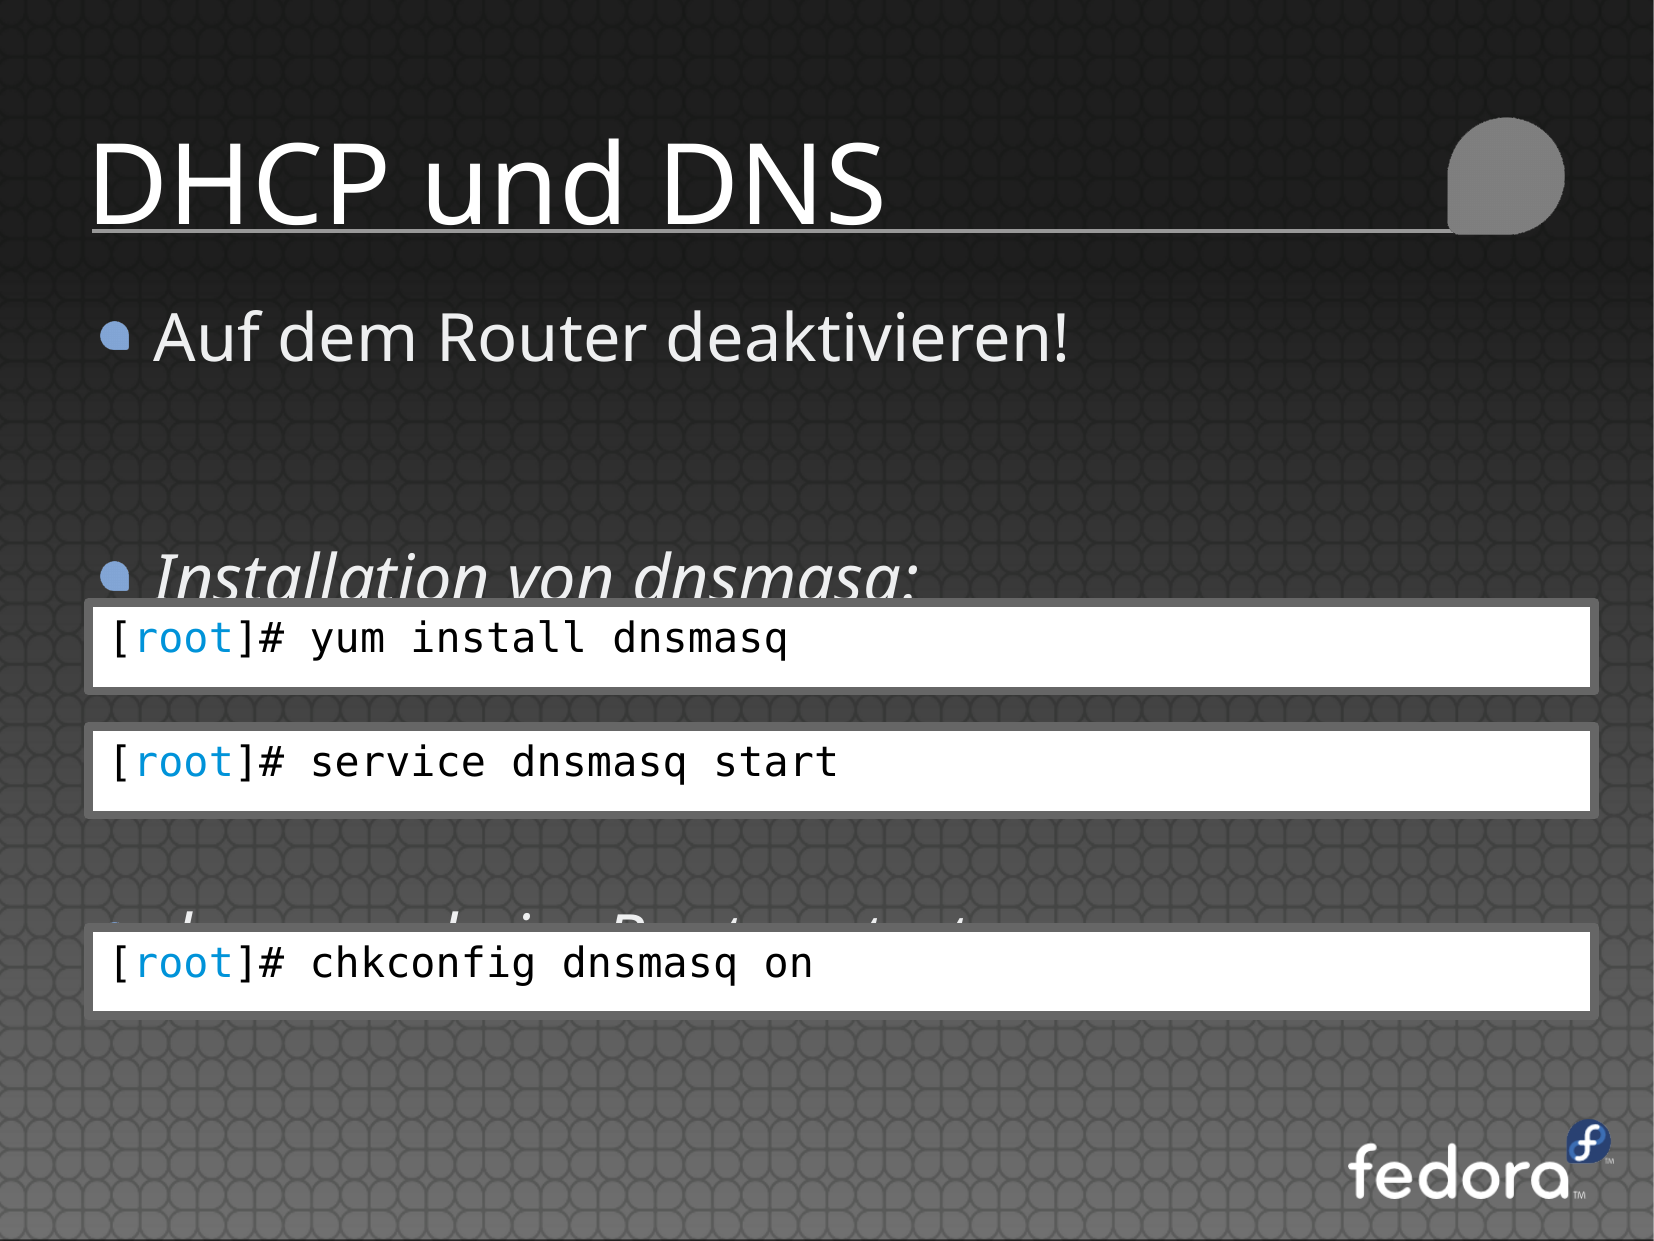

# DHCP und DNS
Auf dem Router deaktivieren!
Installation von dnsmasq:
dnsmasq beim Booten starten:
[root]# yum install dnsmasq
[root]# service dnsmasq start
[root]# chkconfig dnsmasq on